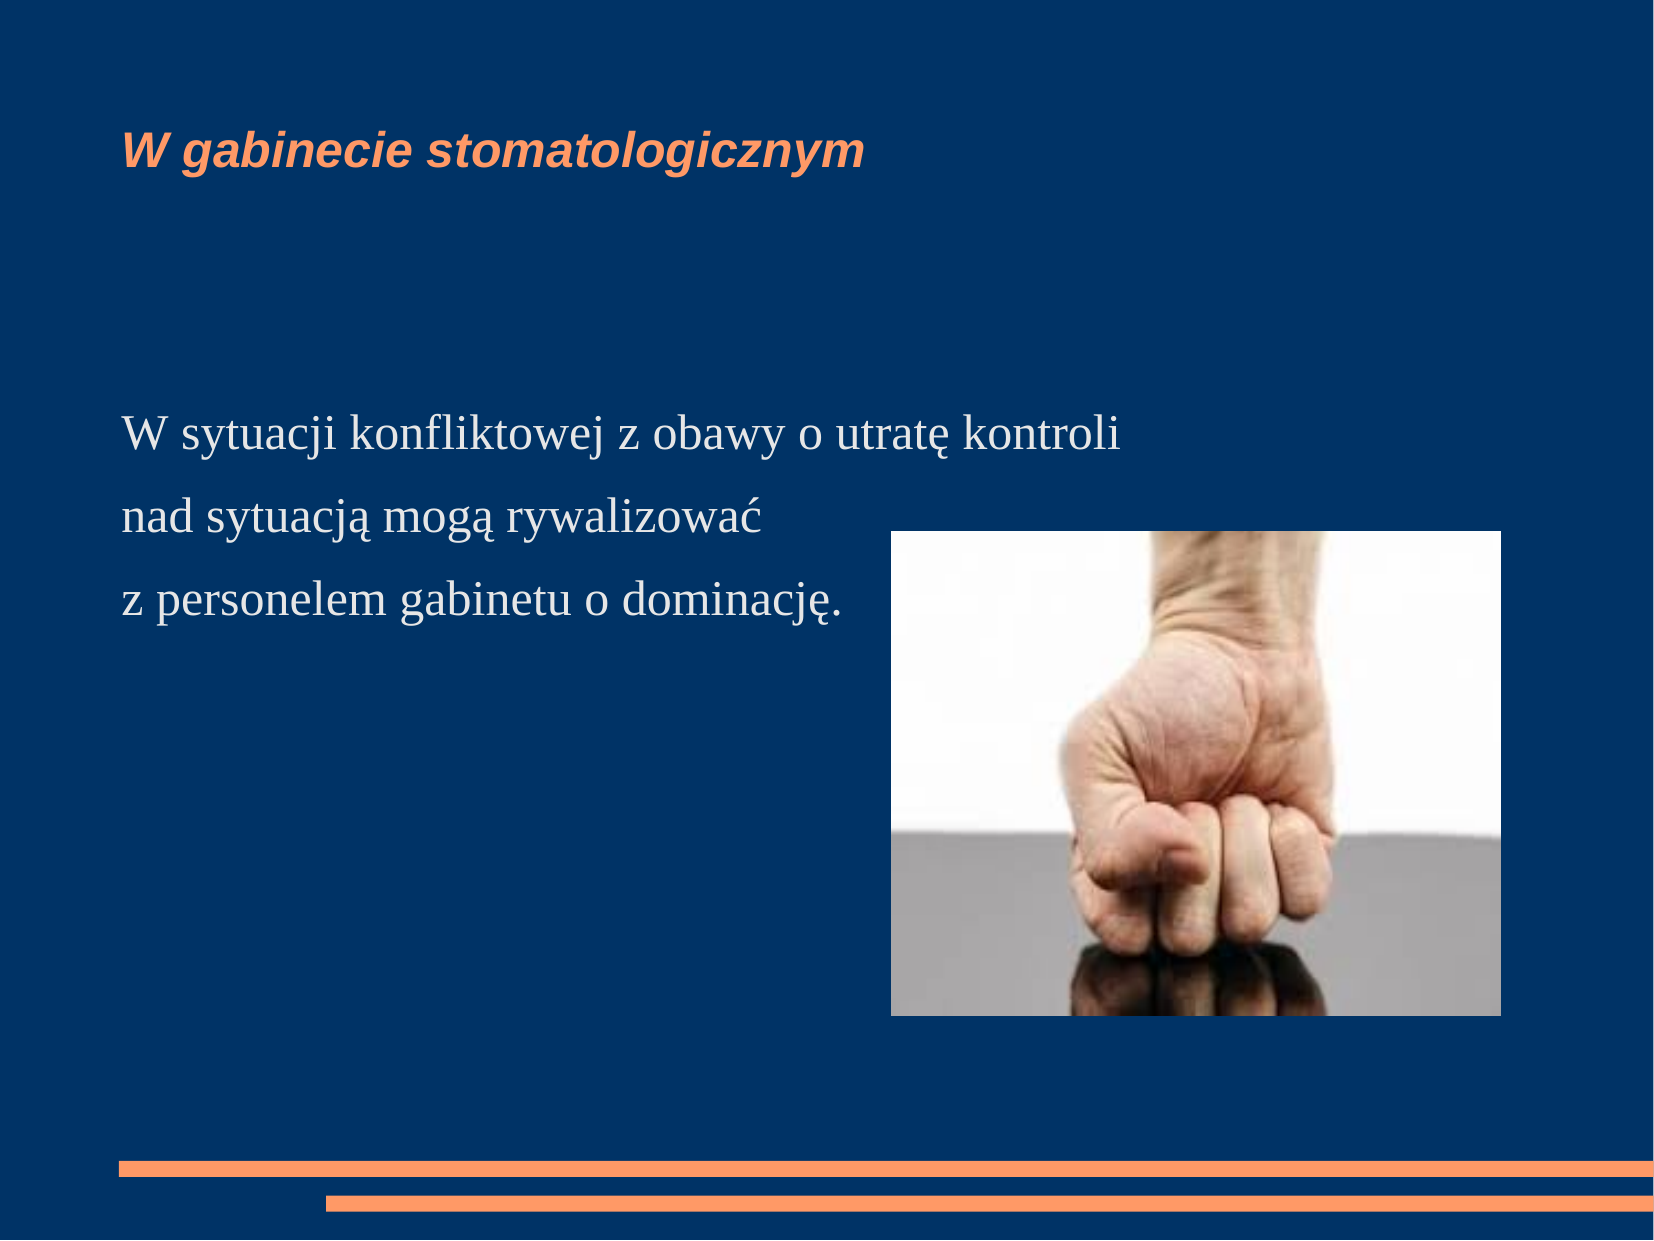

# W gabinecie stomatologicznym
W sytuacji konfliktowej z obawy o utratę kontroli
nad sytuacją mogą rywalizować
z personelem gabinetu o dominację.